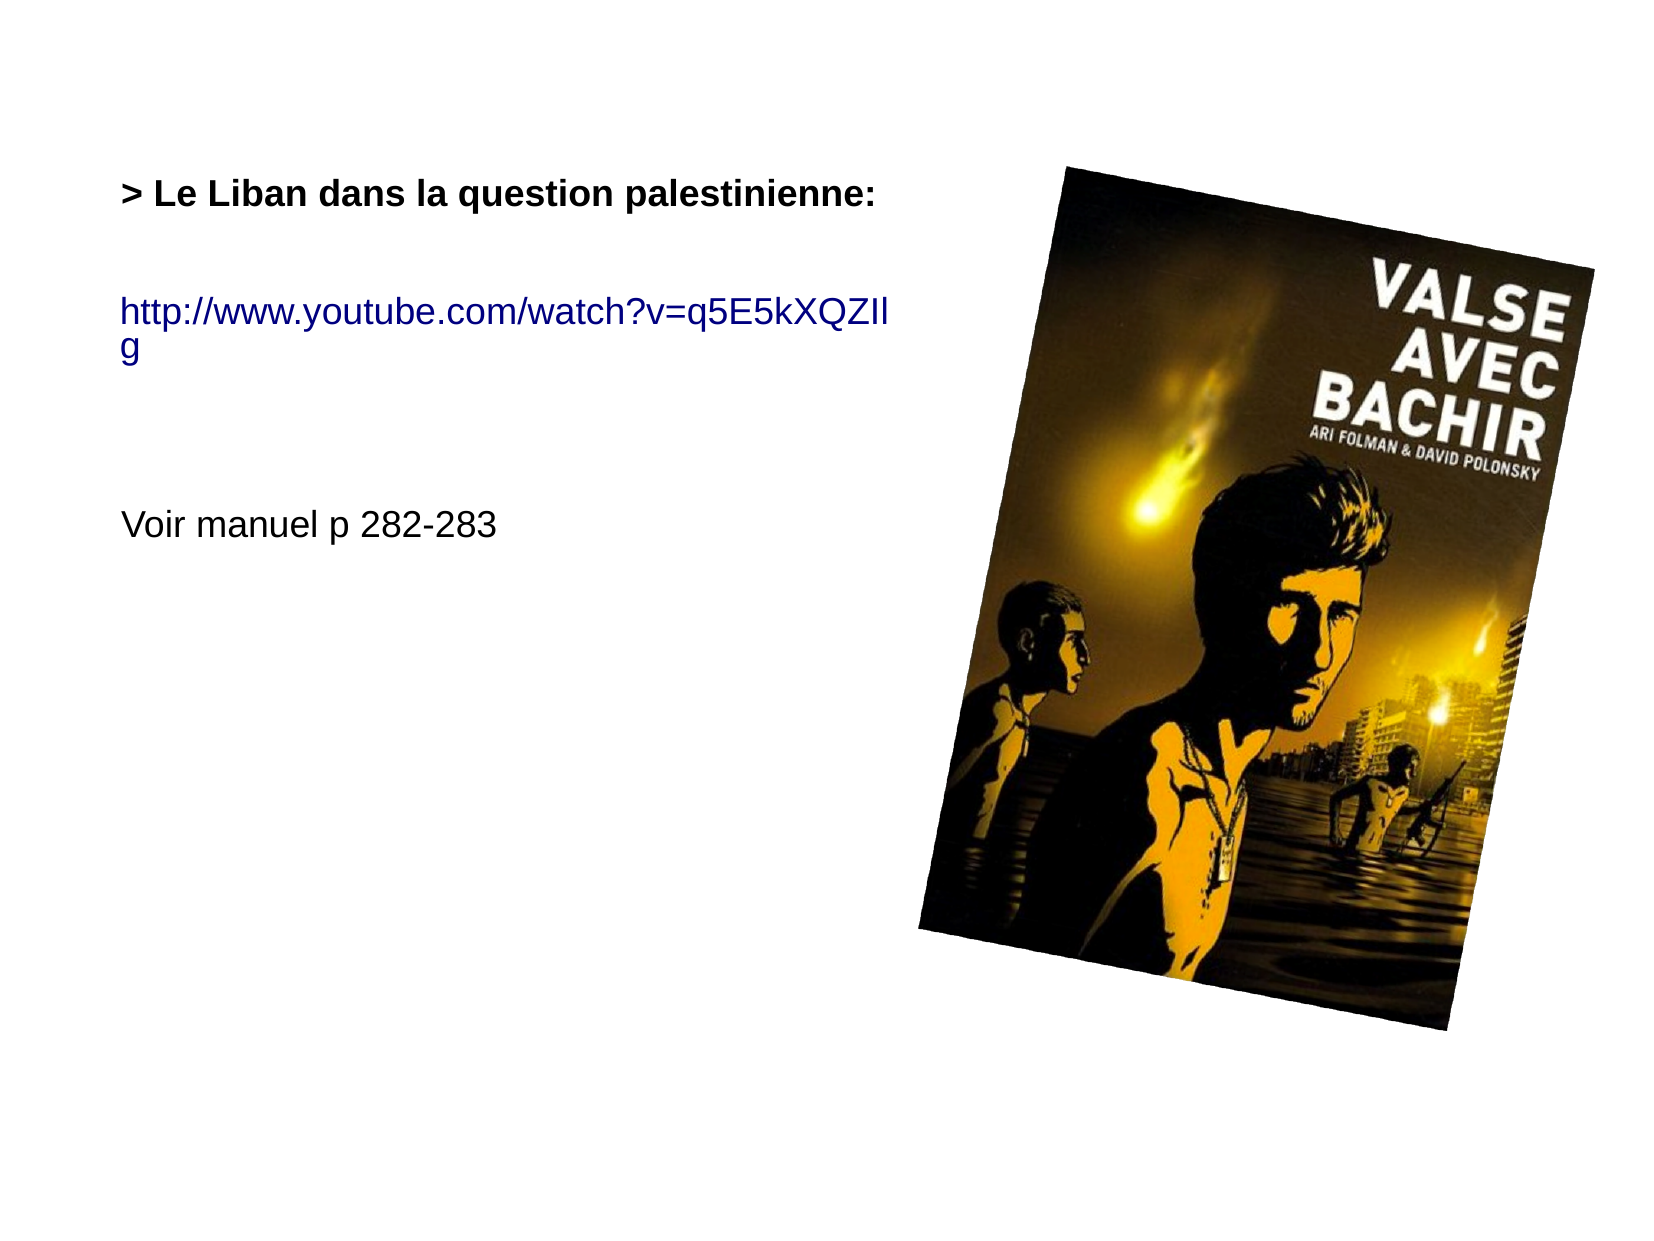

> Le Liban dans la question palestinienne:
http://www.youtube.com/watch?v=q5E5kXQZIlg
Voir manuel p 282-283